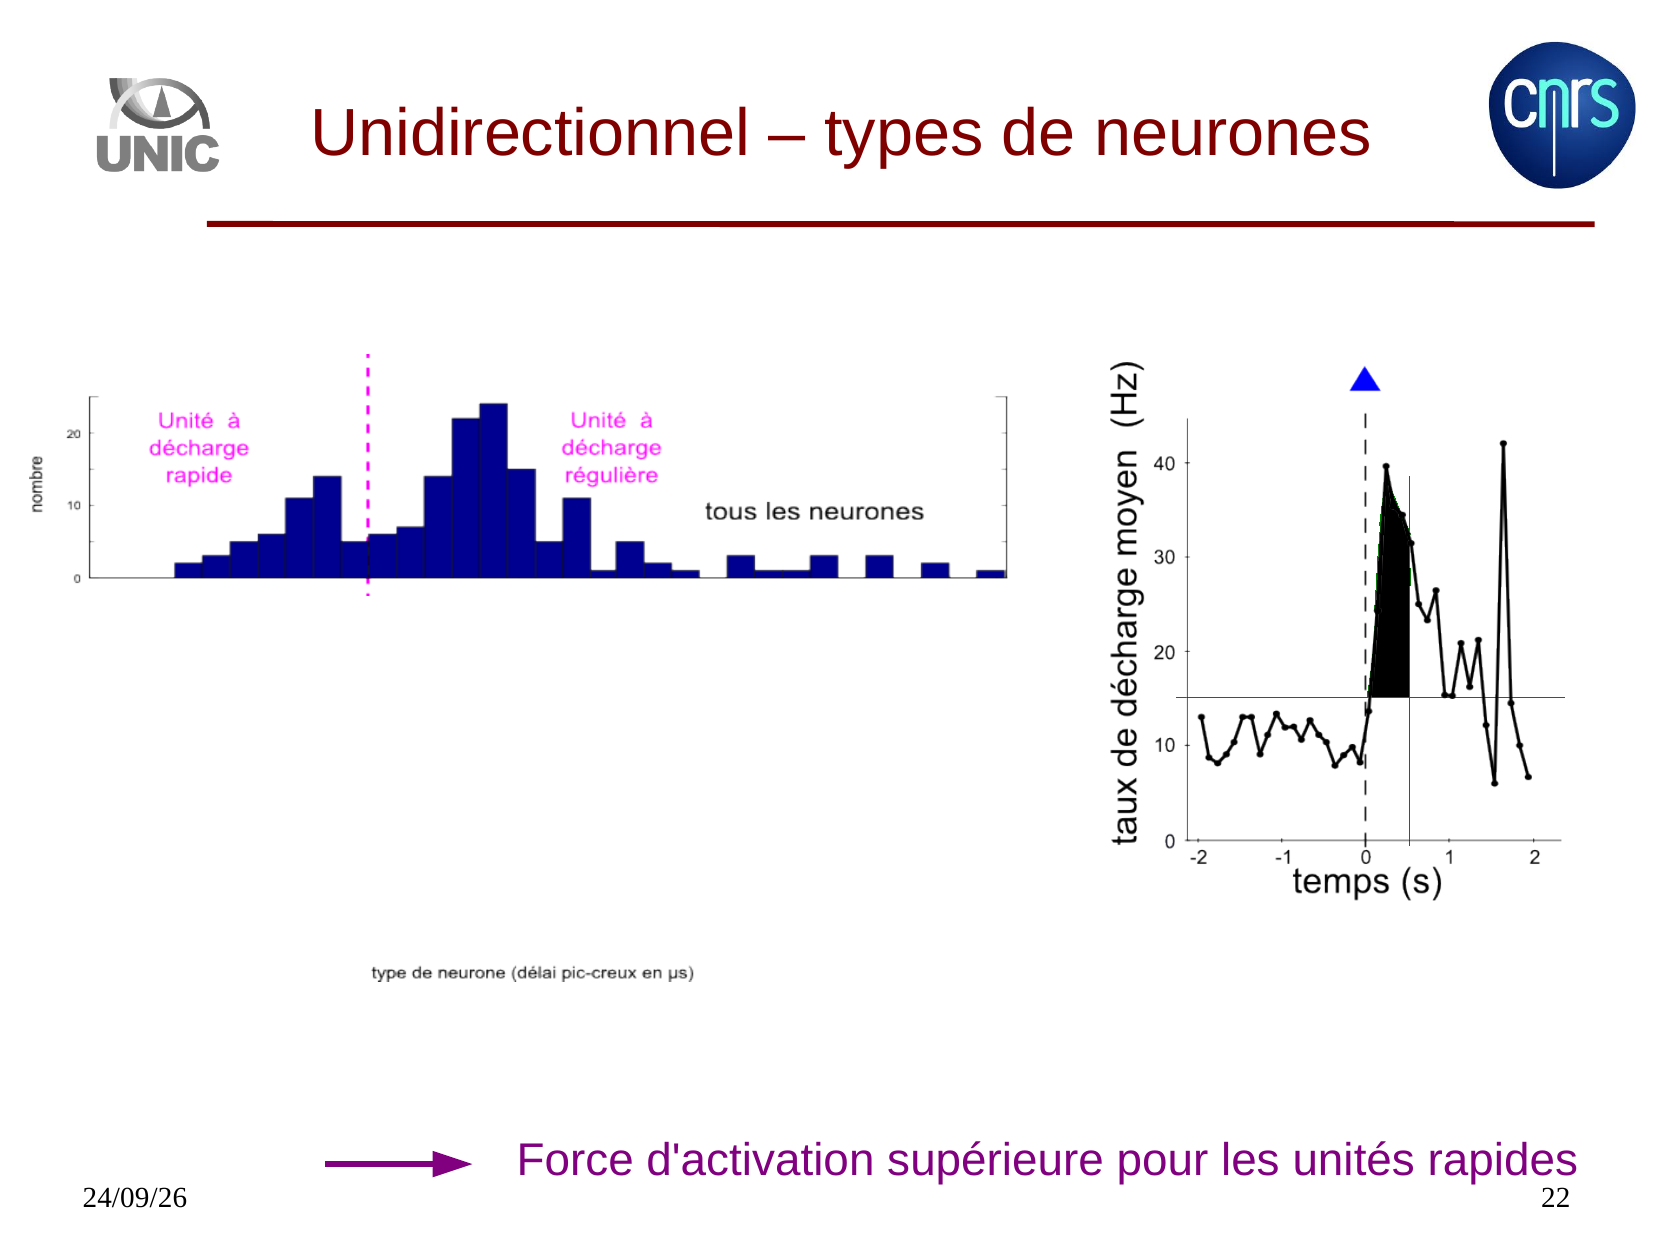

Unidirectionnel – types de neurones
Force d'activation supérieure pour les unités rapides